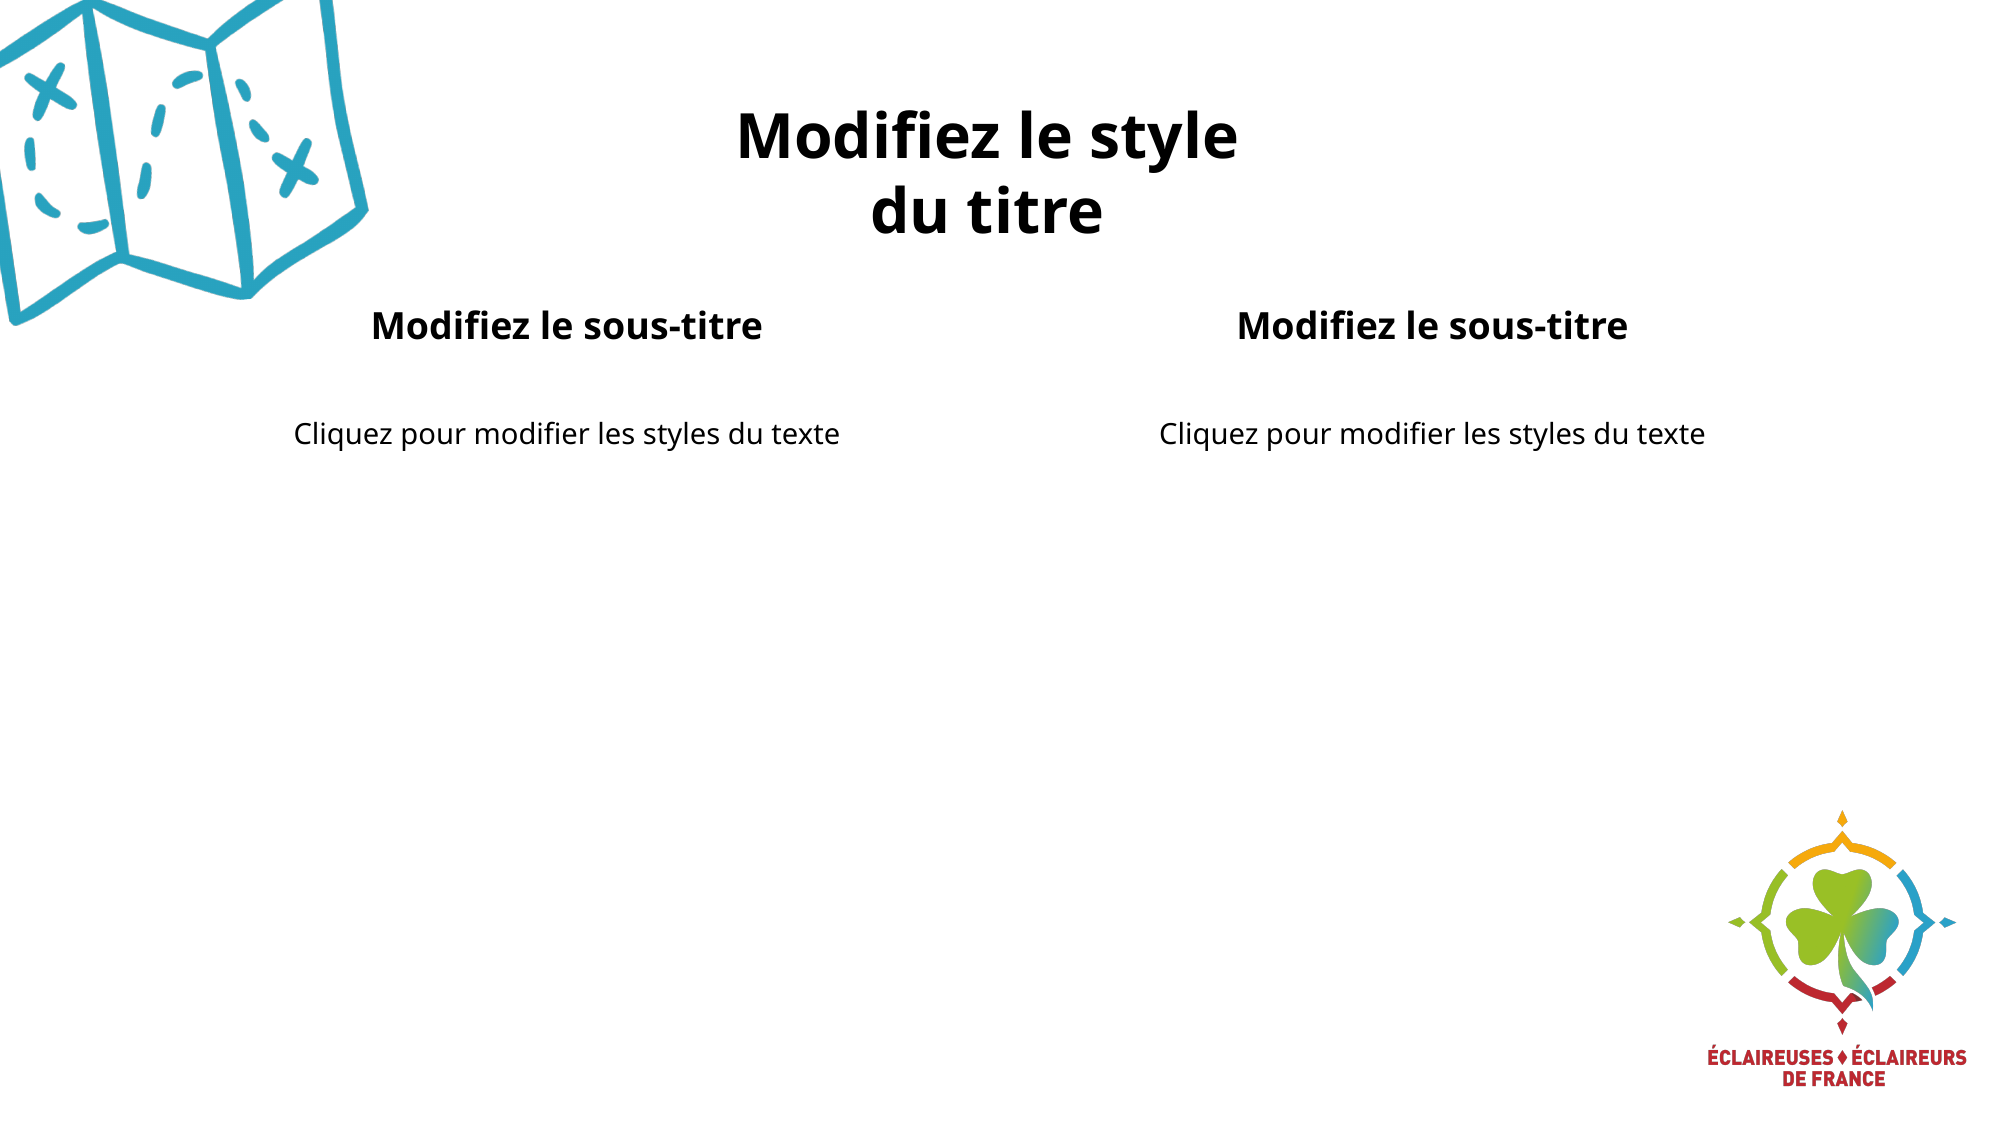

# Modifiez le style du titre
Modifiez le sous-titre
Modifiez le sous-titre
Cliquez pour modifier les styles du texte
Cliquez pour modifier les styles du texte